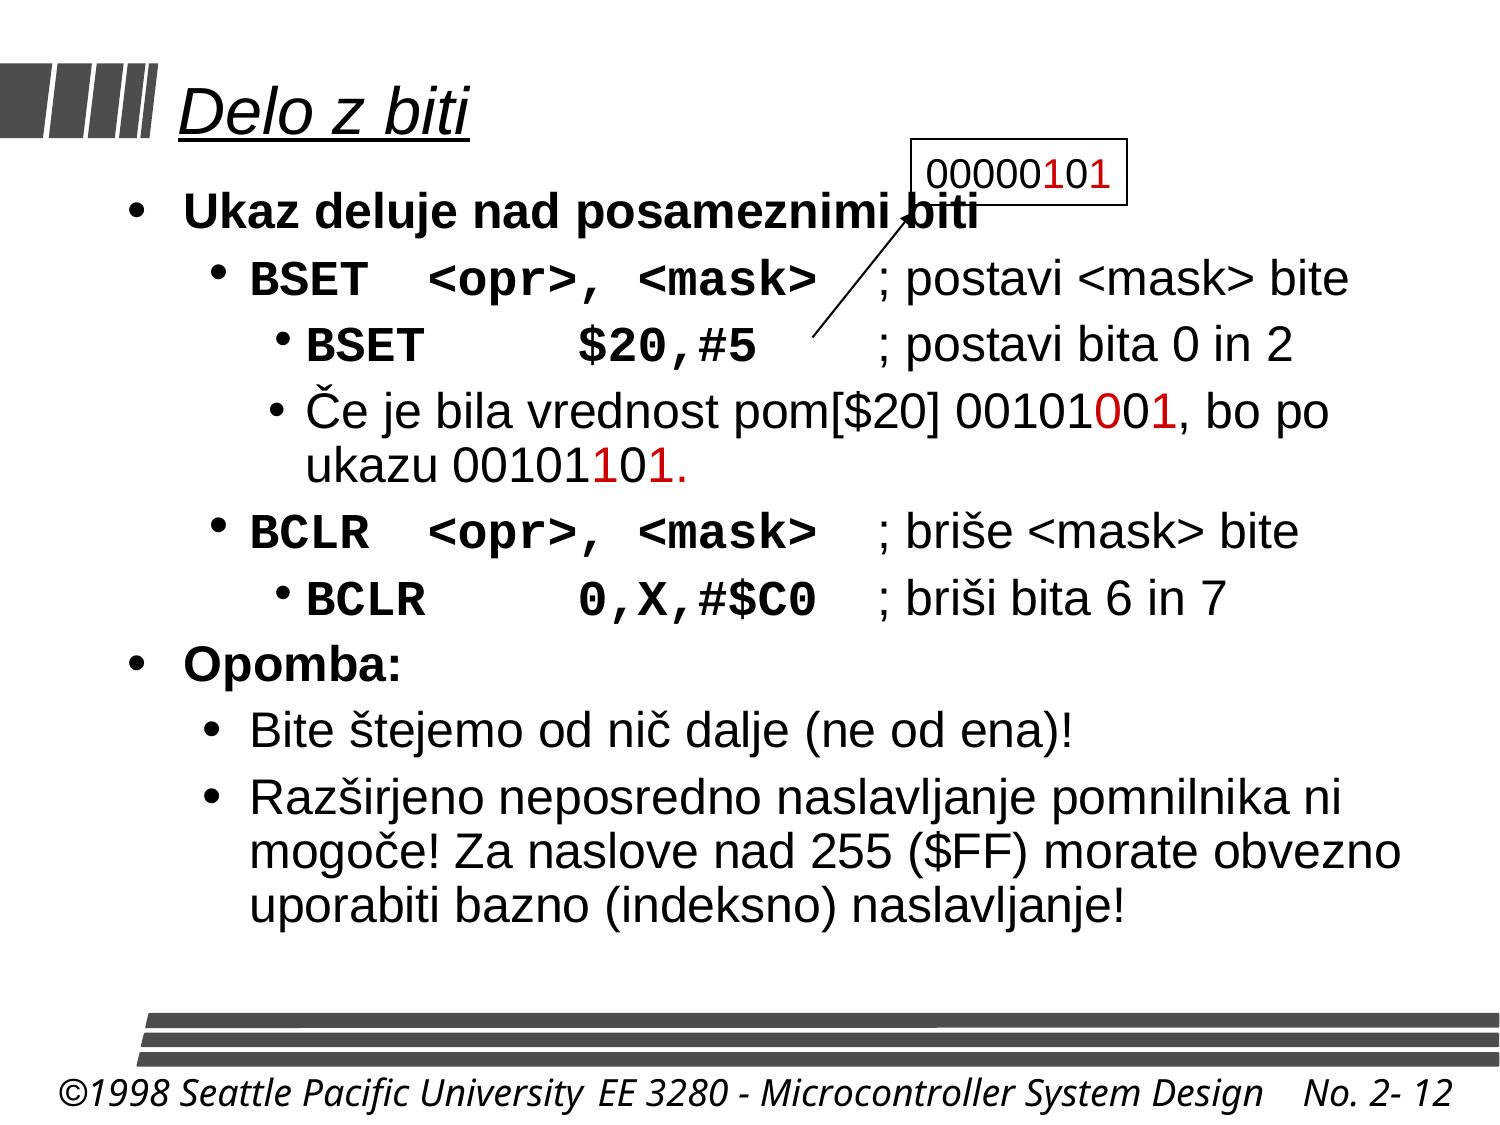

# Delo z biti
00000101
Ukaz deluje nad posameznimi biti
BSET	<opr>, <mask>	; postavi <mask> bite
BSET		$20,#5	; postavi bita 0 in 2
Če je bila vrednost pom[$20] 00101001, bo po ukazu 00101101.
BCLR	<opr>, <mask>	; briše <mask> bite
BCLR		0,X,#$C0	; briši bita 6 in 7
Opomba:
Bite štejemo od nič dalje (ne od ena)!
Razširjeno neposredno naslavljanje pomnilnika ni mogoče! Za naslove nad 255 ($FF) morate obvezno uporabiti bazno (indeksno) naslavljanje!